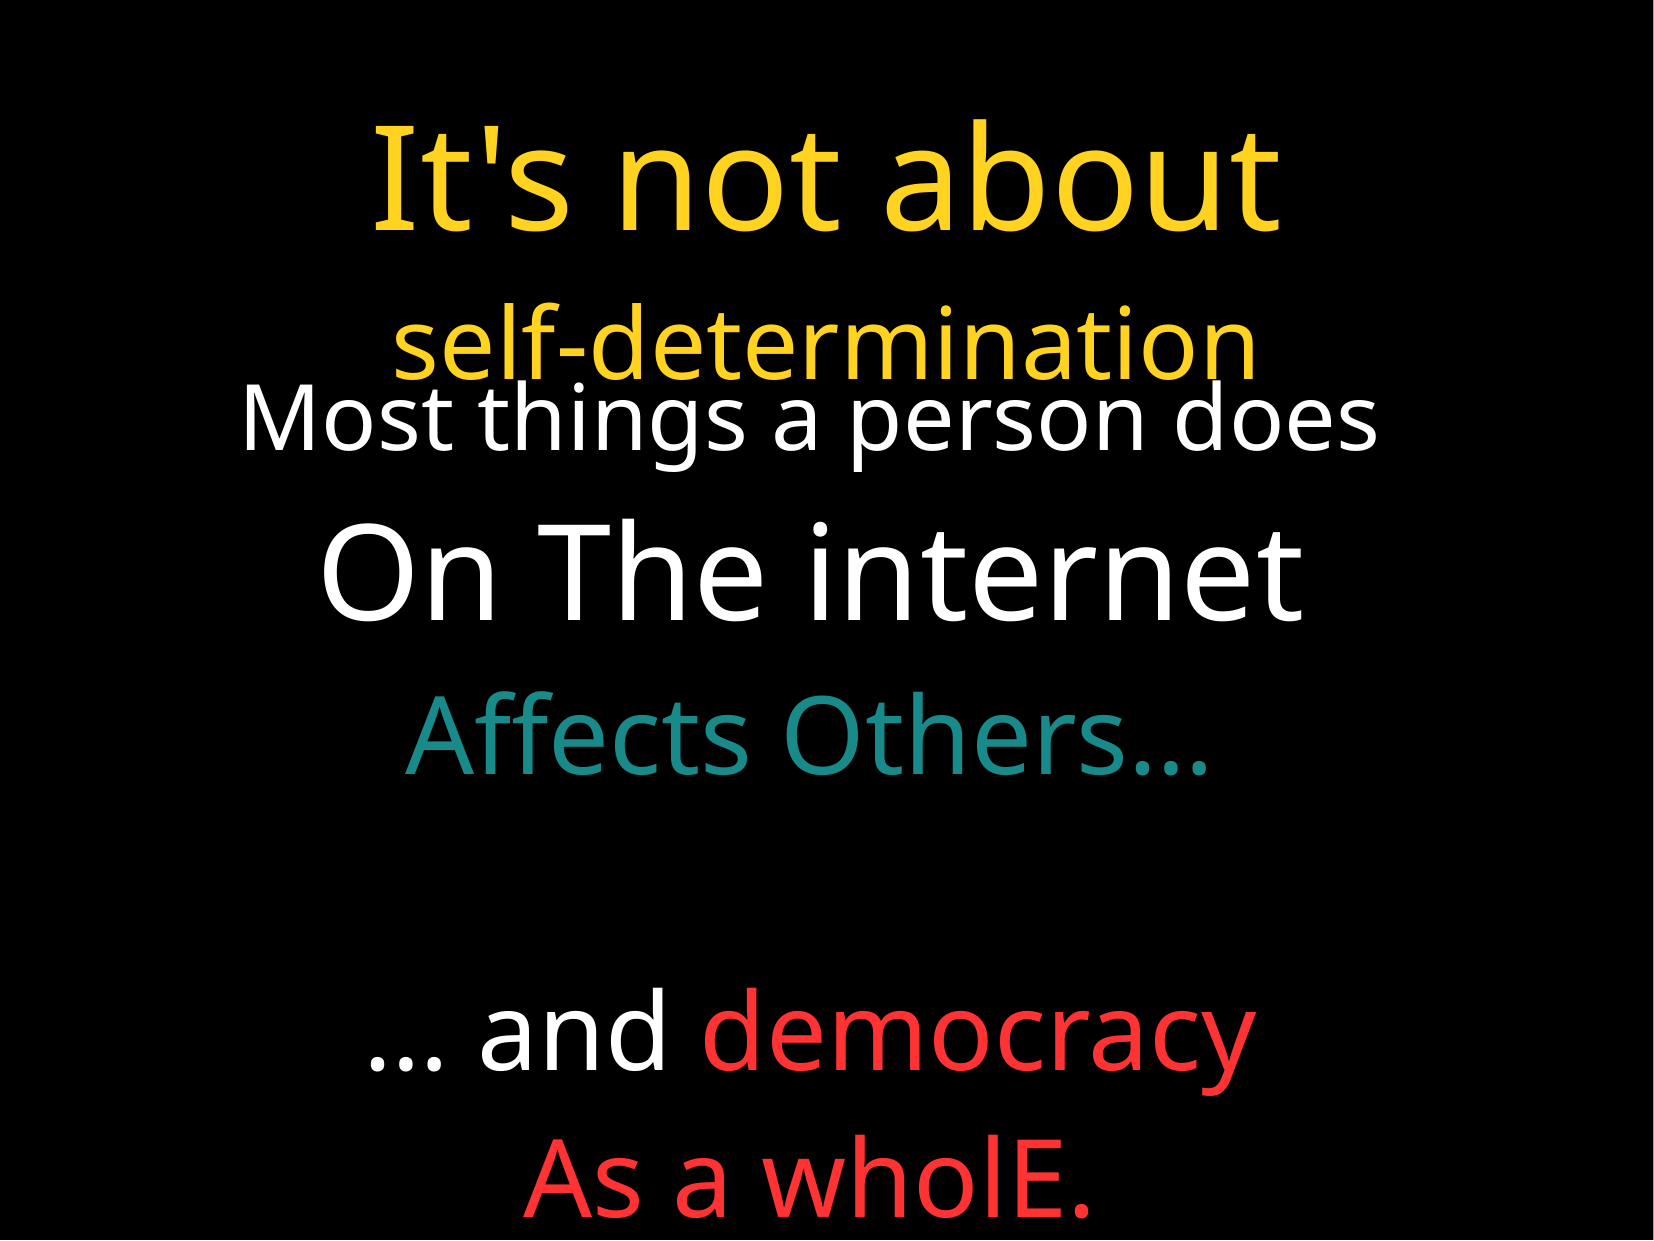

# It's not about self-determination
Most things a person does
On The internet
Affects Others…
… and democracy
As a wholE.